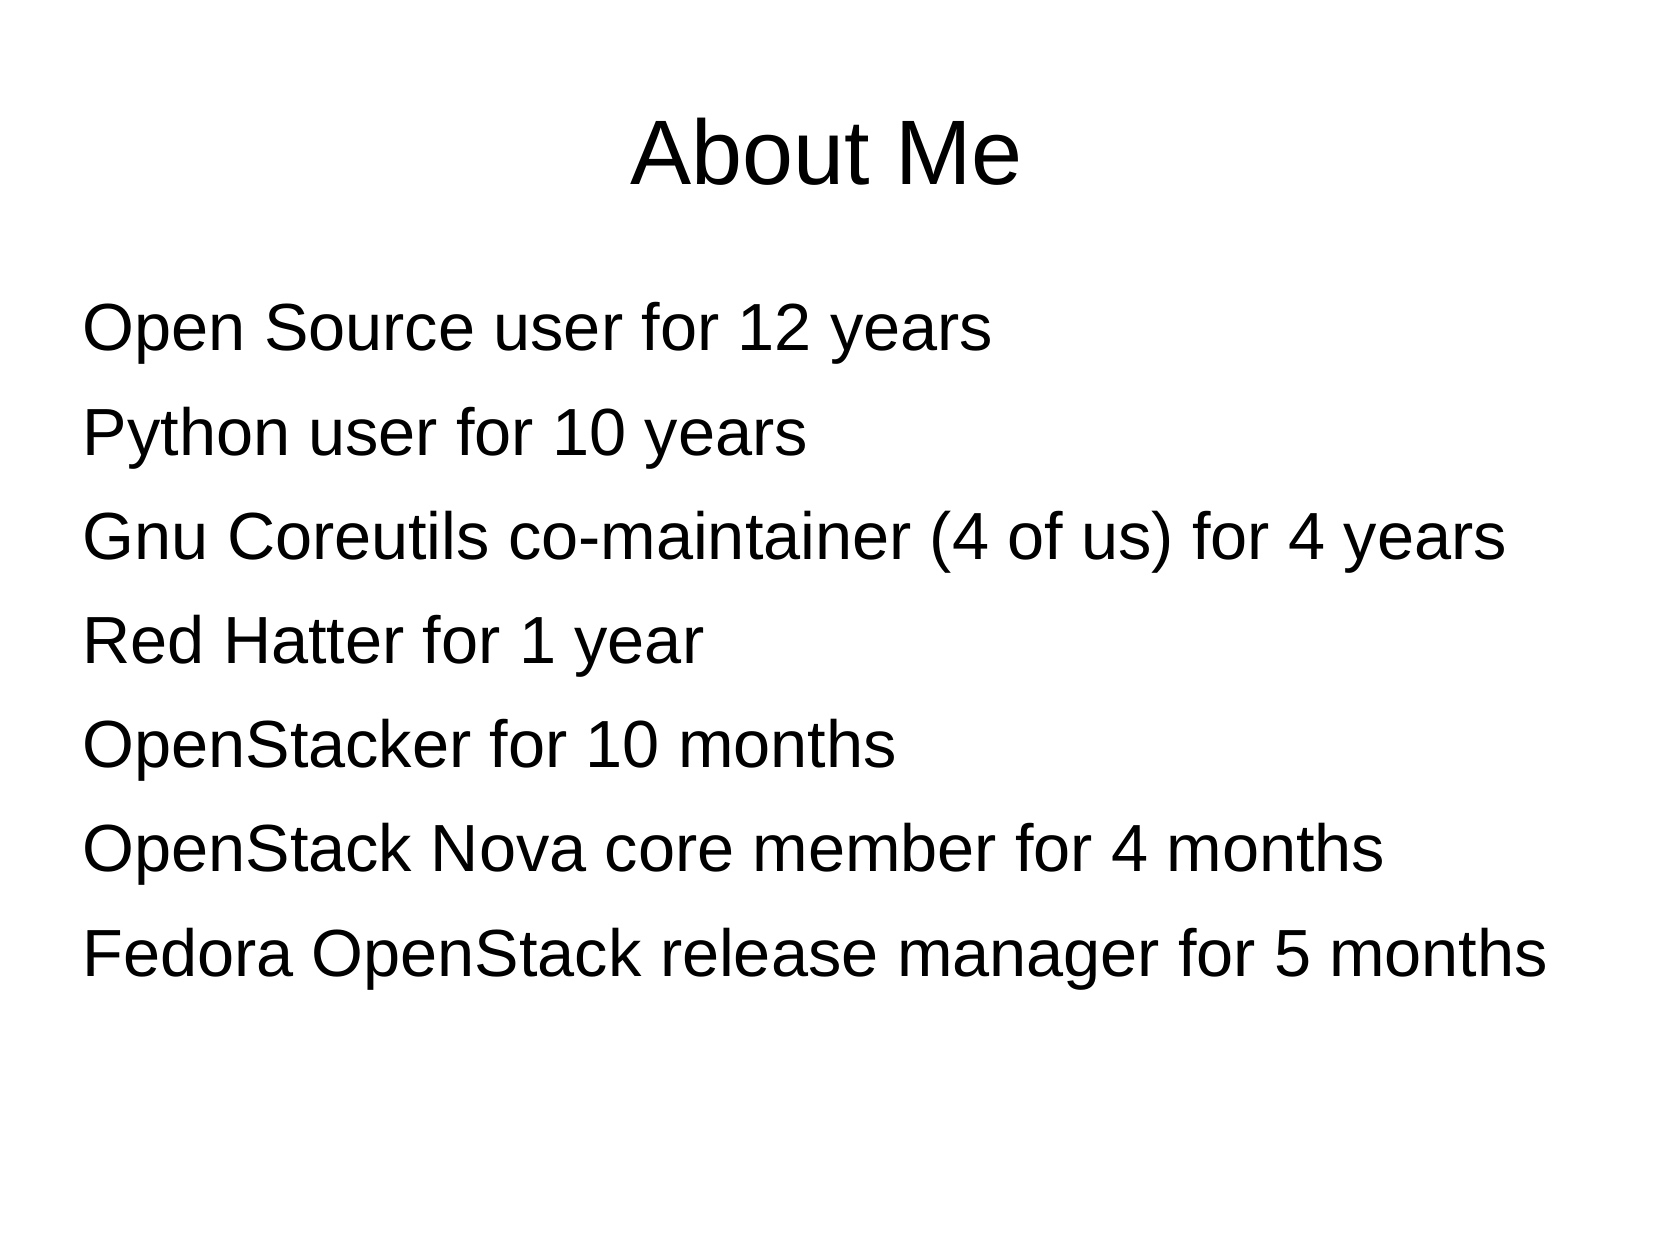

# About Me
Open Source user for 12 years
Python user for 10 years
Gnu Coreutils co-maintainer (4 of us) for 4 years
Red Hatter for 1 year
OpenStacker for 10 months
OpenStack Nova core member for 4 months
Fedora OpenStack release manager for 5 months